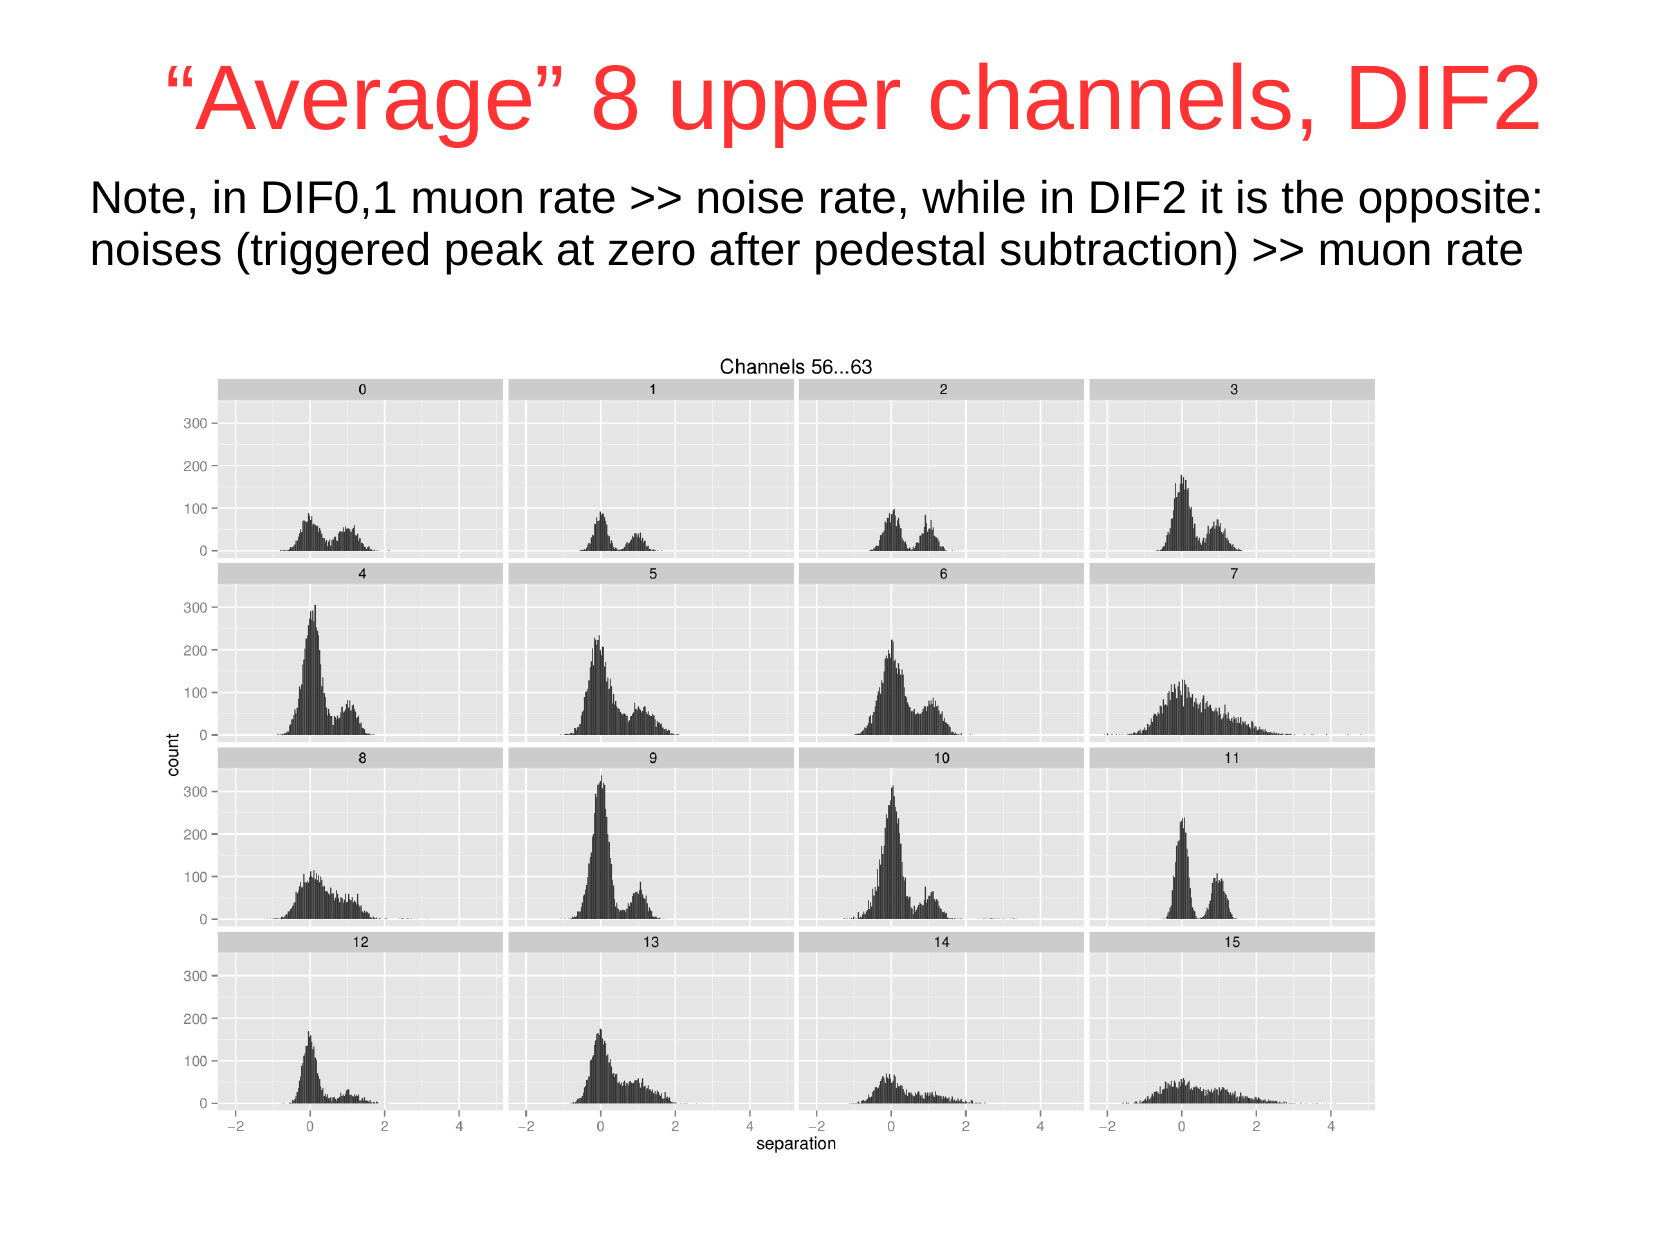

# “Average” 8 upper channels, DIF2
Note, in DIF0,1 muon rate >> noise rate, while in DIF2 it is the opposite:
noises (triggered peak at zero after pedestal subtraction) >> muon rate